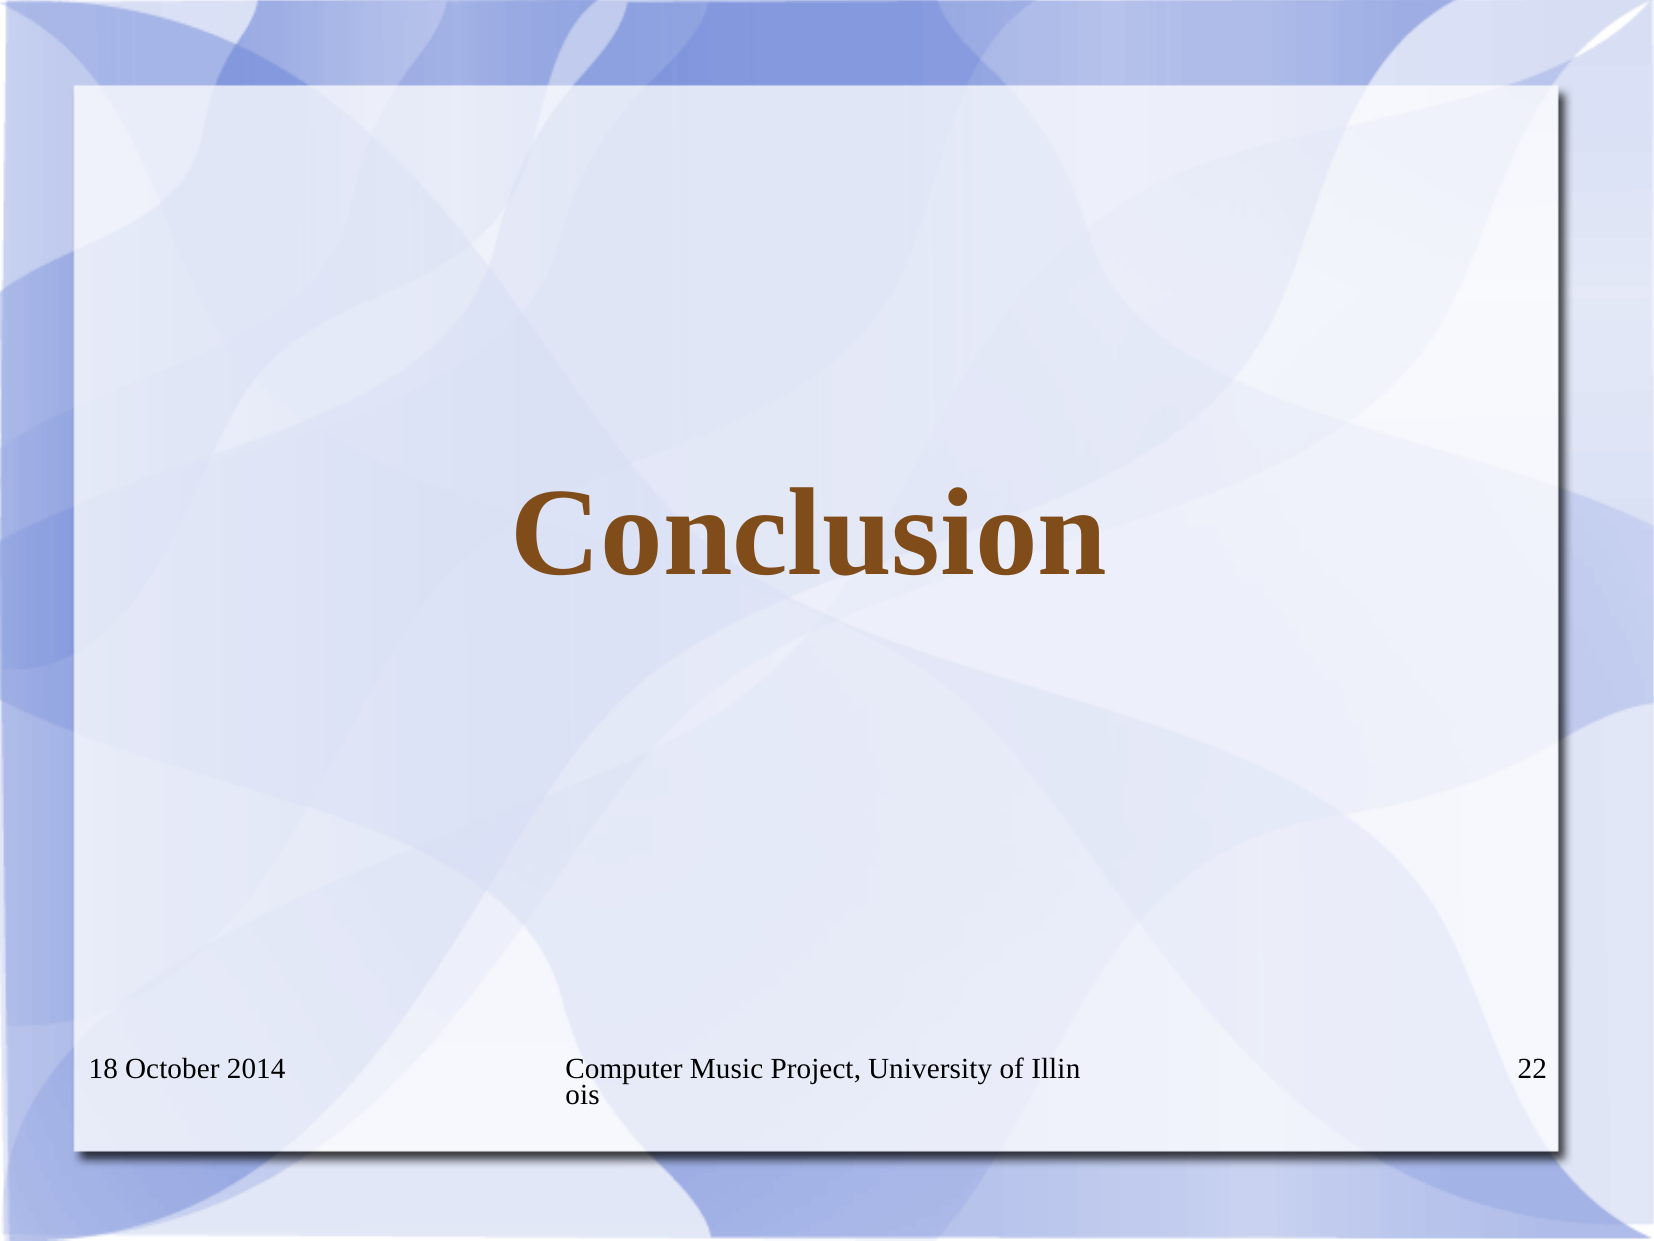

# Conclusion
18 October 2014
Computer Music Project, University of Illinois
22